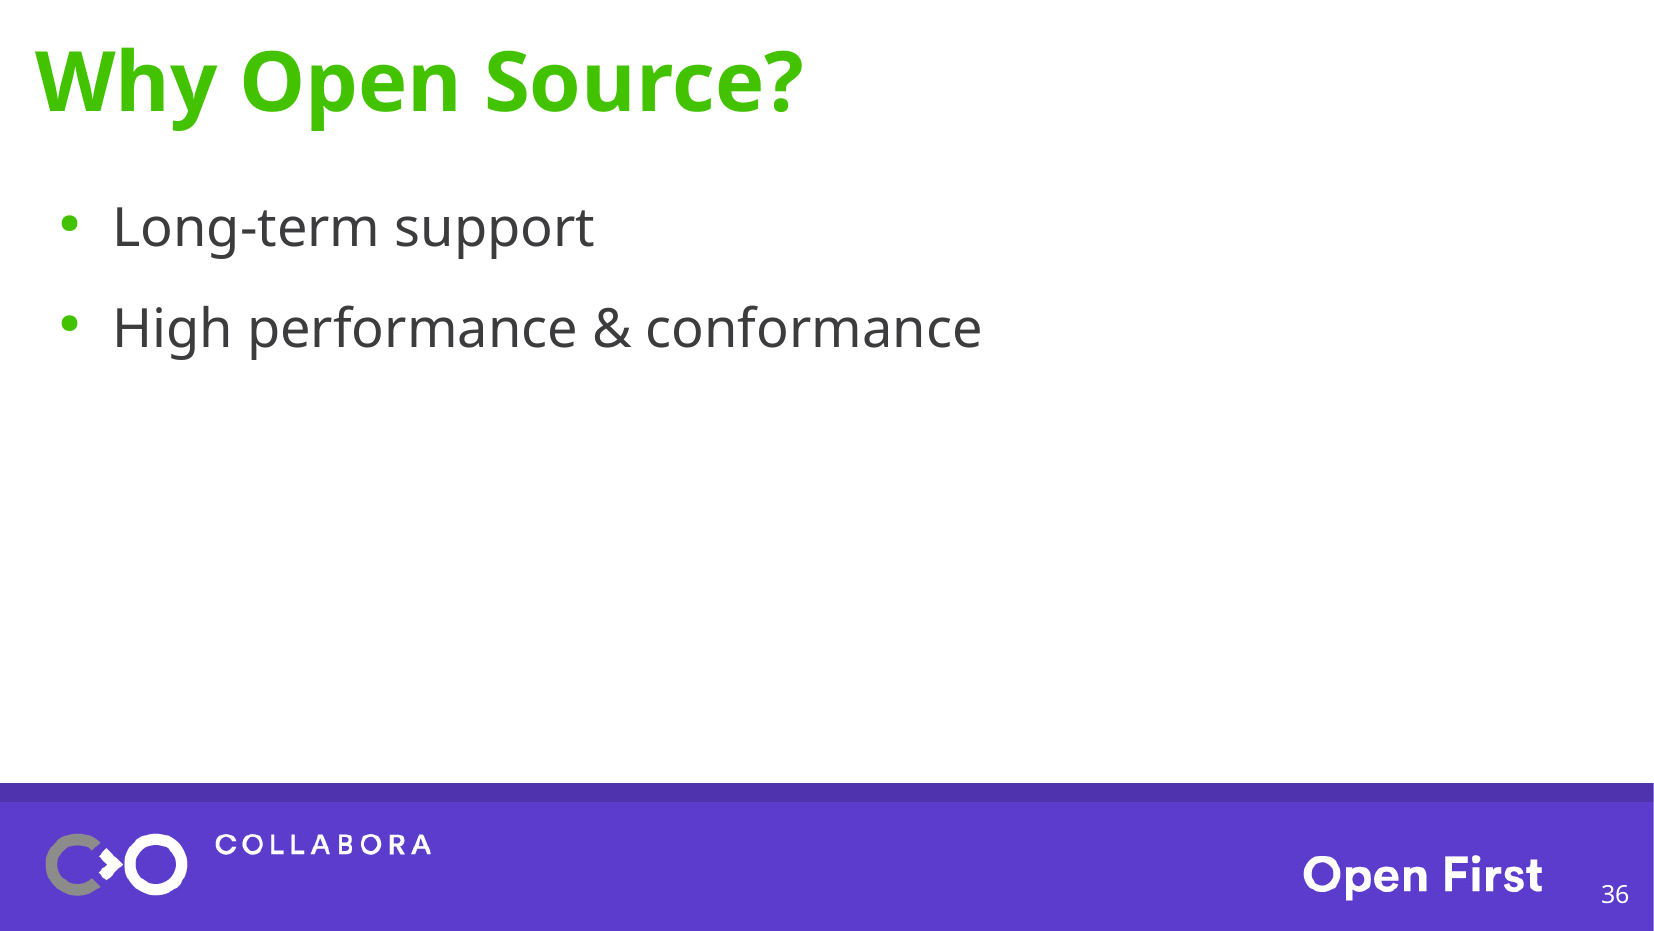

# Why Open Source?
Long-term support
High performance & conformance
36